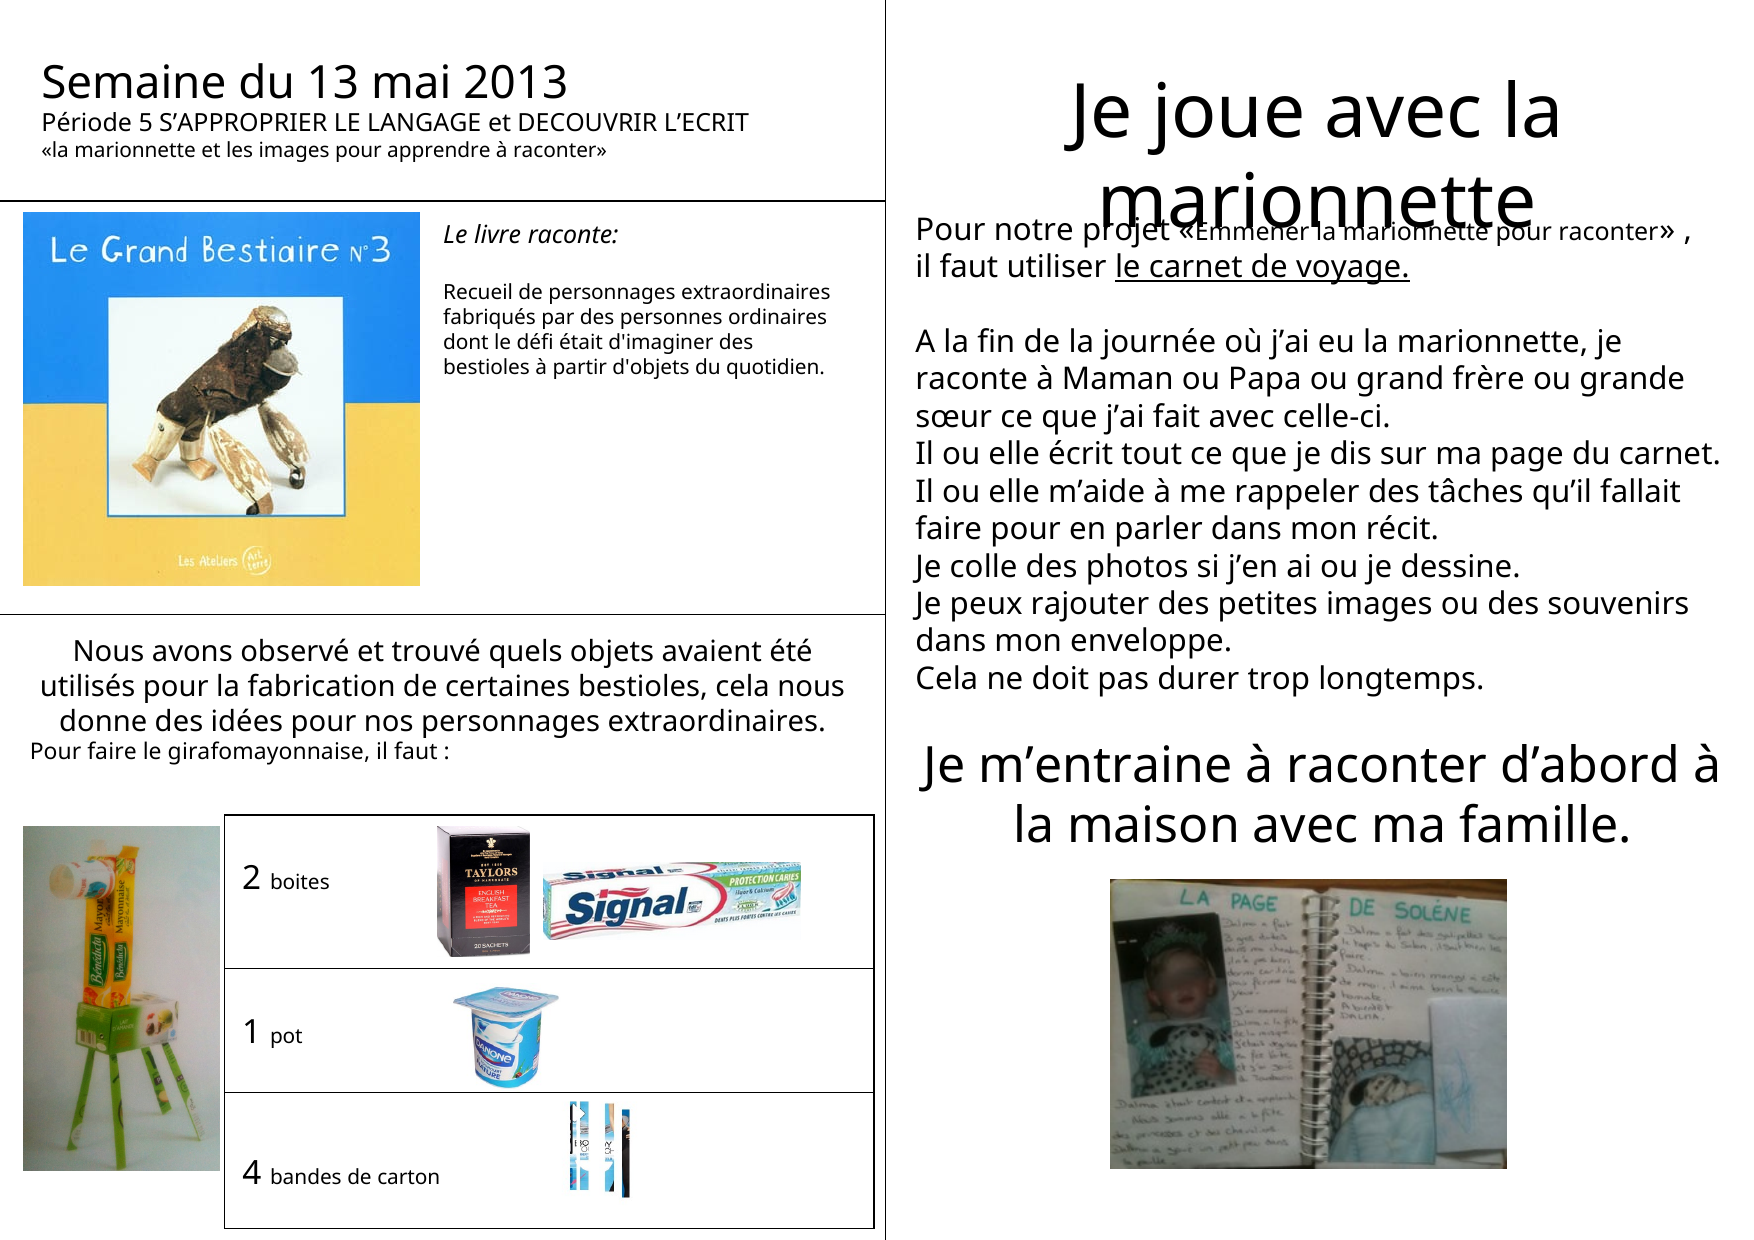

Semaine du 13 mai 2013
Je joue avec la marionnette
Période 5 S’APPROPRIER LE LANGAGE et DECOUVRIR L’ECRIT
«la marionnette et les images pour apprendre à raconter»
Pour notre projet «Emmener la marionnette pour raconter» ,
il faut utiliser le carnet de voyage.
A la fin de la journée où j’ai eu la marionnette, je raconte à Maman ou Papa ou grand frère ou grande sœur ce que j’ai fait avec celle-ci.
Il ou elle écrit tout ce que je dis sur ma page du carnet.
Il ou elle m’aide à me rappeler des tâches qu’il fallait faire pour en parler dans mon récit.
Je colle des photos si j’en ai ou je dessine.
Je peux rajouter des petites images ou des souvenirs dans mon enveloppe.
Cela ne doit pas durer trop longtemps.
Je m’entraine à raconter d’abord à la maison avec ma famille.
Le livre raconte:
Recueil de personnages extraordinaires fabriqués par des personnes ordinaires dont le défi était d'imaginer des bestioles à partir d'objets du quotidien.
Nous avons observé et trouvé quels objets avaient été utilisés pour la fabrication de certaines bestioles, cela nous donne des idées pour nos personnages extraordinaires.
Pour faire le girafomayonnaise, il faut :
2 boites
1 pot
4 bandes de carton